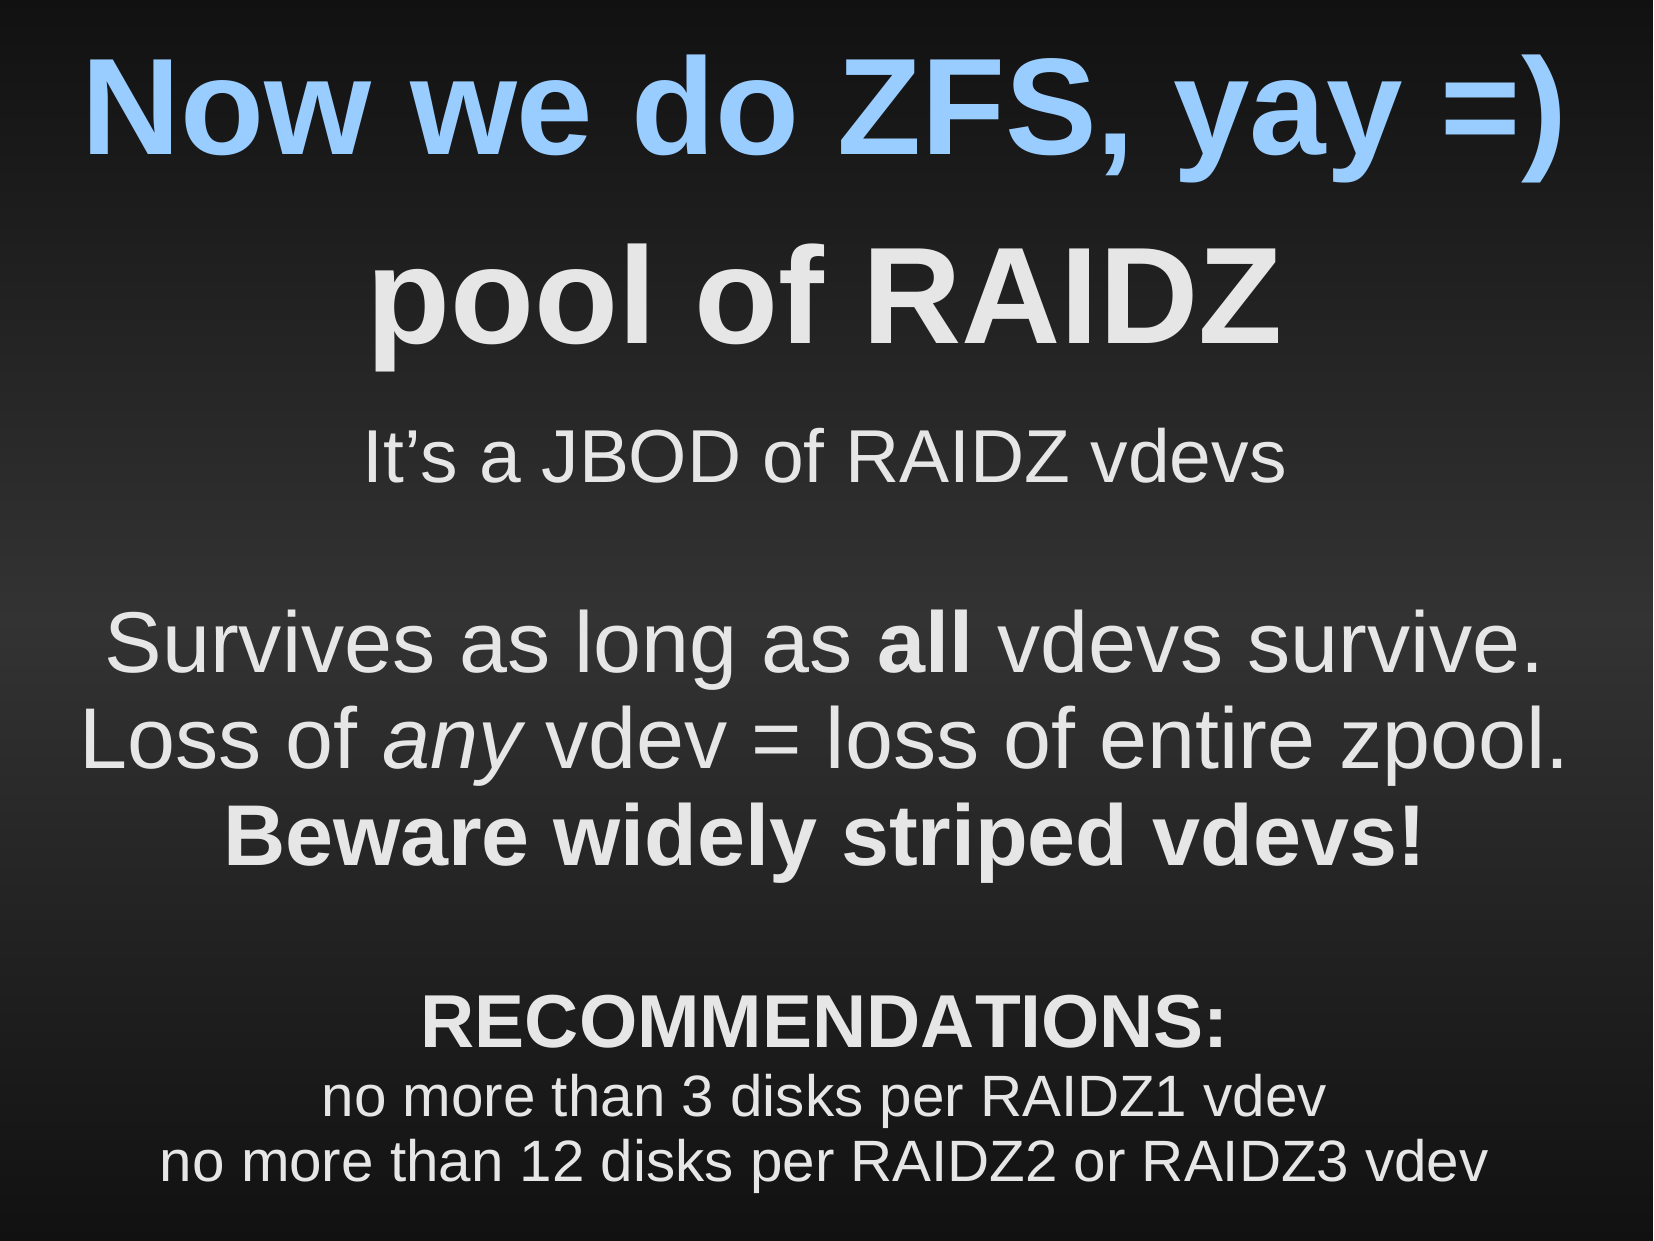

# Now we do ZFS, yay =)
pool of RAIDZ
It’s a JBOD of RAIDZ vdevs
Survives as long as all vdevs survive.
Loss of any vdev = loss of entire zpool.
Beware widely striped vdevs!
RECOMMENDATIONS:
no more than 3 disks per RAIDZ1 vdev
no more than 12 disks per RAIDZ2 or RAIDZ3 vdev